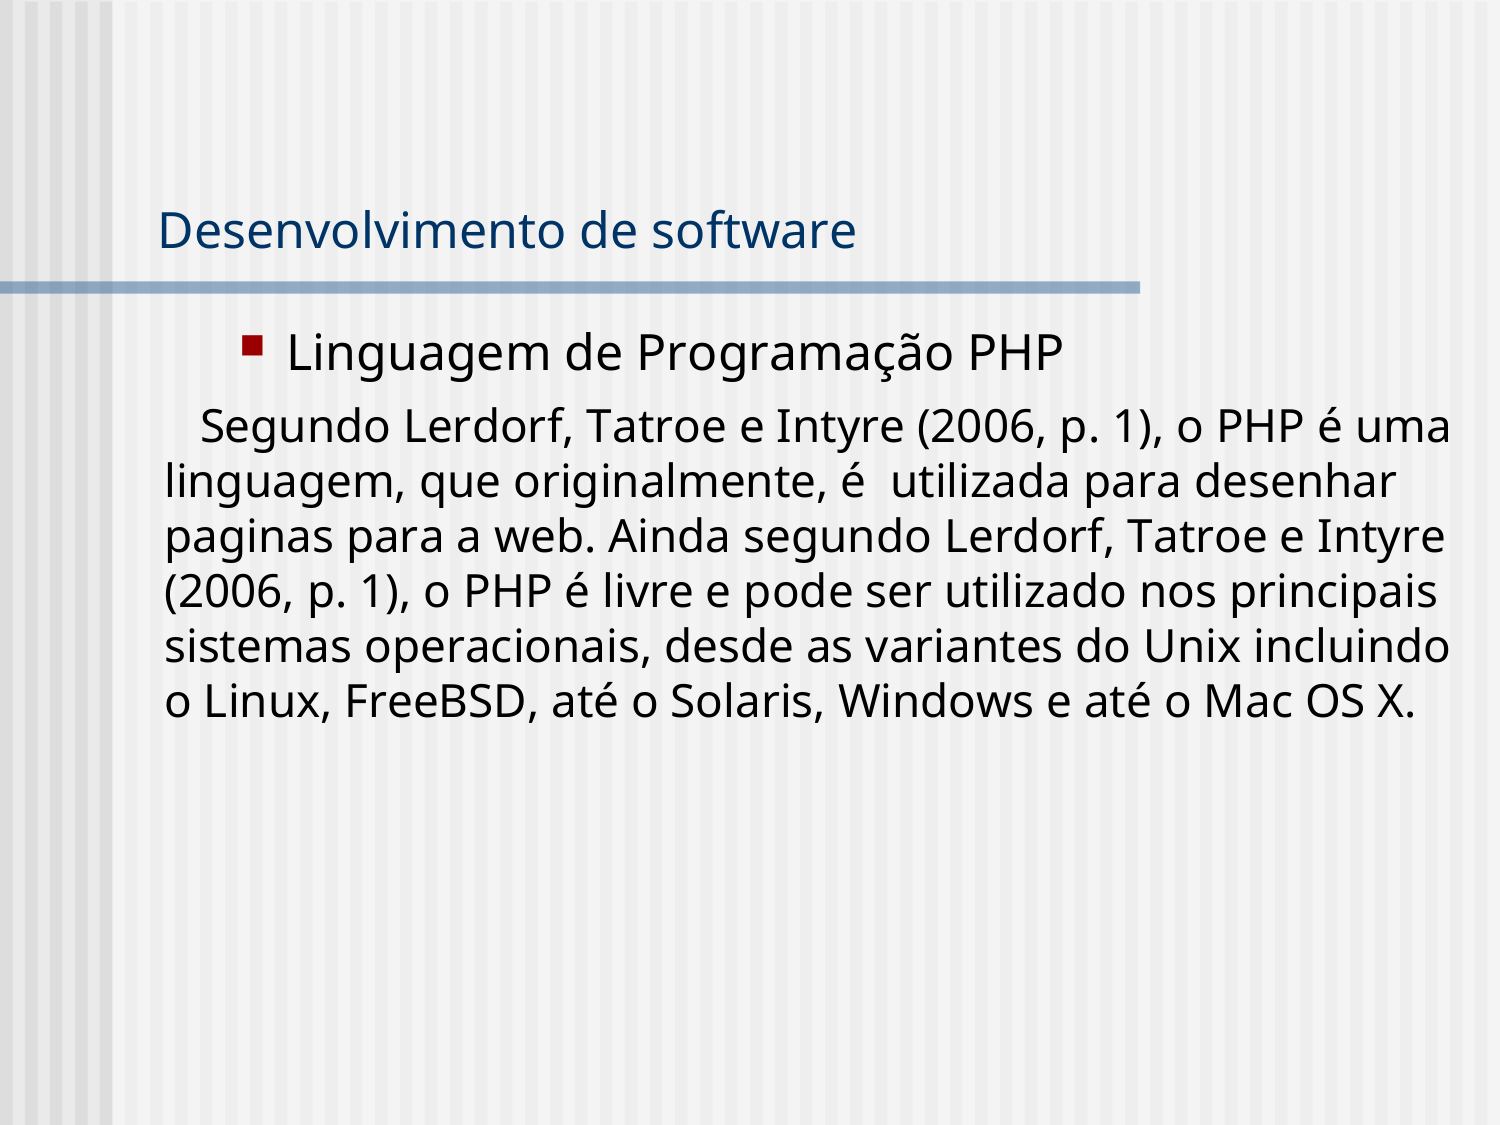

# Desenvolvimento de software
Linguagem de Programação PHP
Segundo Lerdorf, Tatroe e Intyre (2006, p. 1), o PHP é uma linguagem, que originalmente, é utilizada para desenhar paginas para a web. Ainda segundo Lerdorf, Tatroe e Intyre (2006, p. 1), o PHP é livre e pode ser utilizado nos principais sistemas operacionais, desde as variantes do Unix incluindo o Linux, FreeBSD, até o Solaris, Windows e até o Mac OS X.